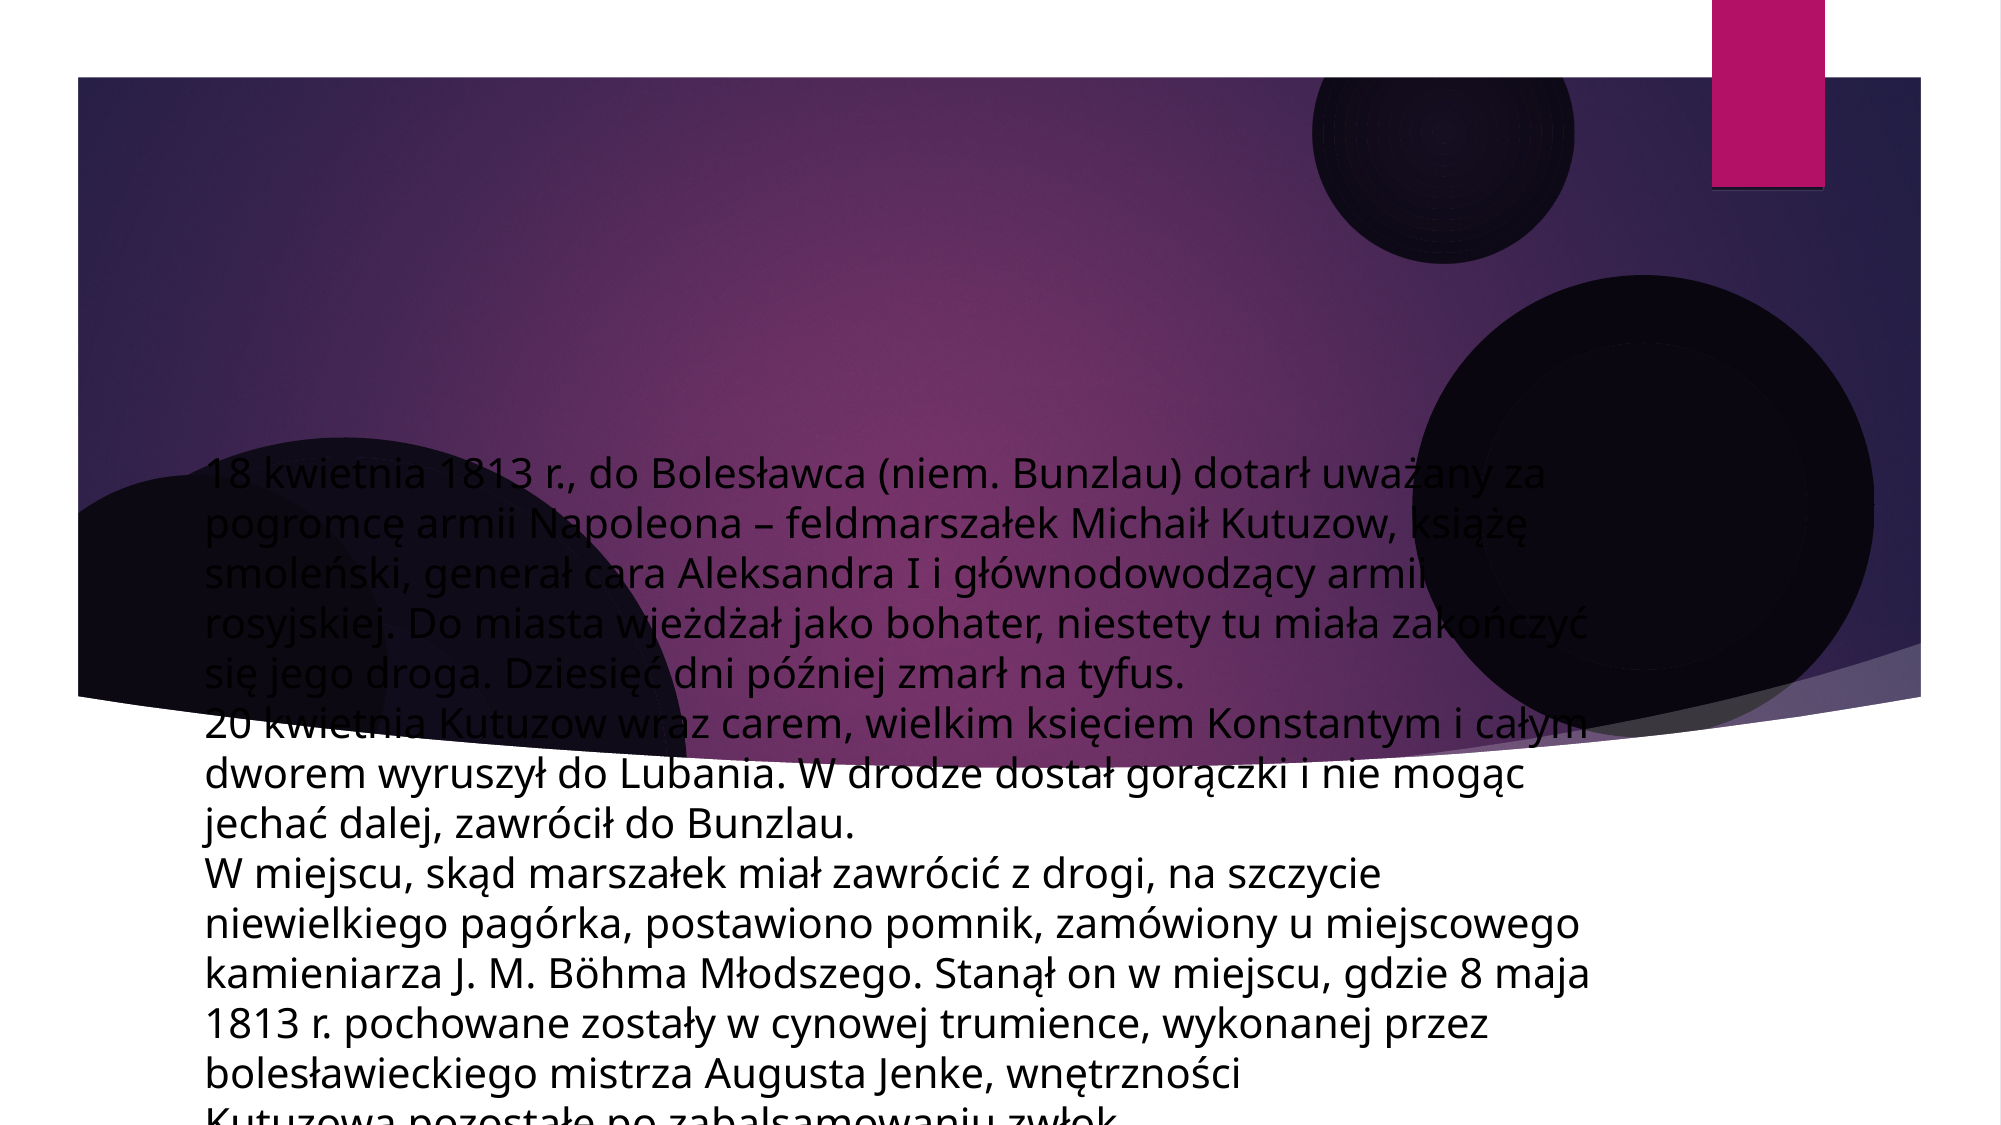

# 18 kwietnia 1813 r., do Bolesławca (niem. Bunzlau) dotarł uważany za pogromcę armii Napoleona – feldmarszałek Michaił Kutuzow, książę smoleński, generał cara Aleksandra I i głównodowodzący armii rosyjskiej. Do miasta wjeżdżał jako bohater, niestety tu miała zakończyć się jego droga. Dziesięć dni później zmarł na tyfus. 20 kwietnia Kutuzow wraz carem, wielkim księciem Konstantym i całym dworem wyruszył do Lubania. W drodze dostał gorączki i nie mogąc jechać dalej, zawrócił do Bunzlau. W miejscu, skąd marszałek miał zawrócić z drogi, na szczycie niewielkiego pagórka, postawiono pomnik, zamówiony u miejscowego kamieniarza J. M. Böhma Młodszego. Stanął on w miejscu, gdzie 8 maja 1813 r. pochowane zostały w cynowej trumience, wykonanej przez bolesławieckiego mistrza Augusta Jenke, wnętrzności Kutuzowa pozostałe po zabalsamowaniu zwłok.